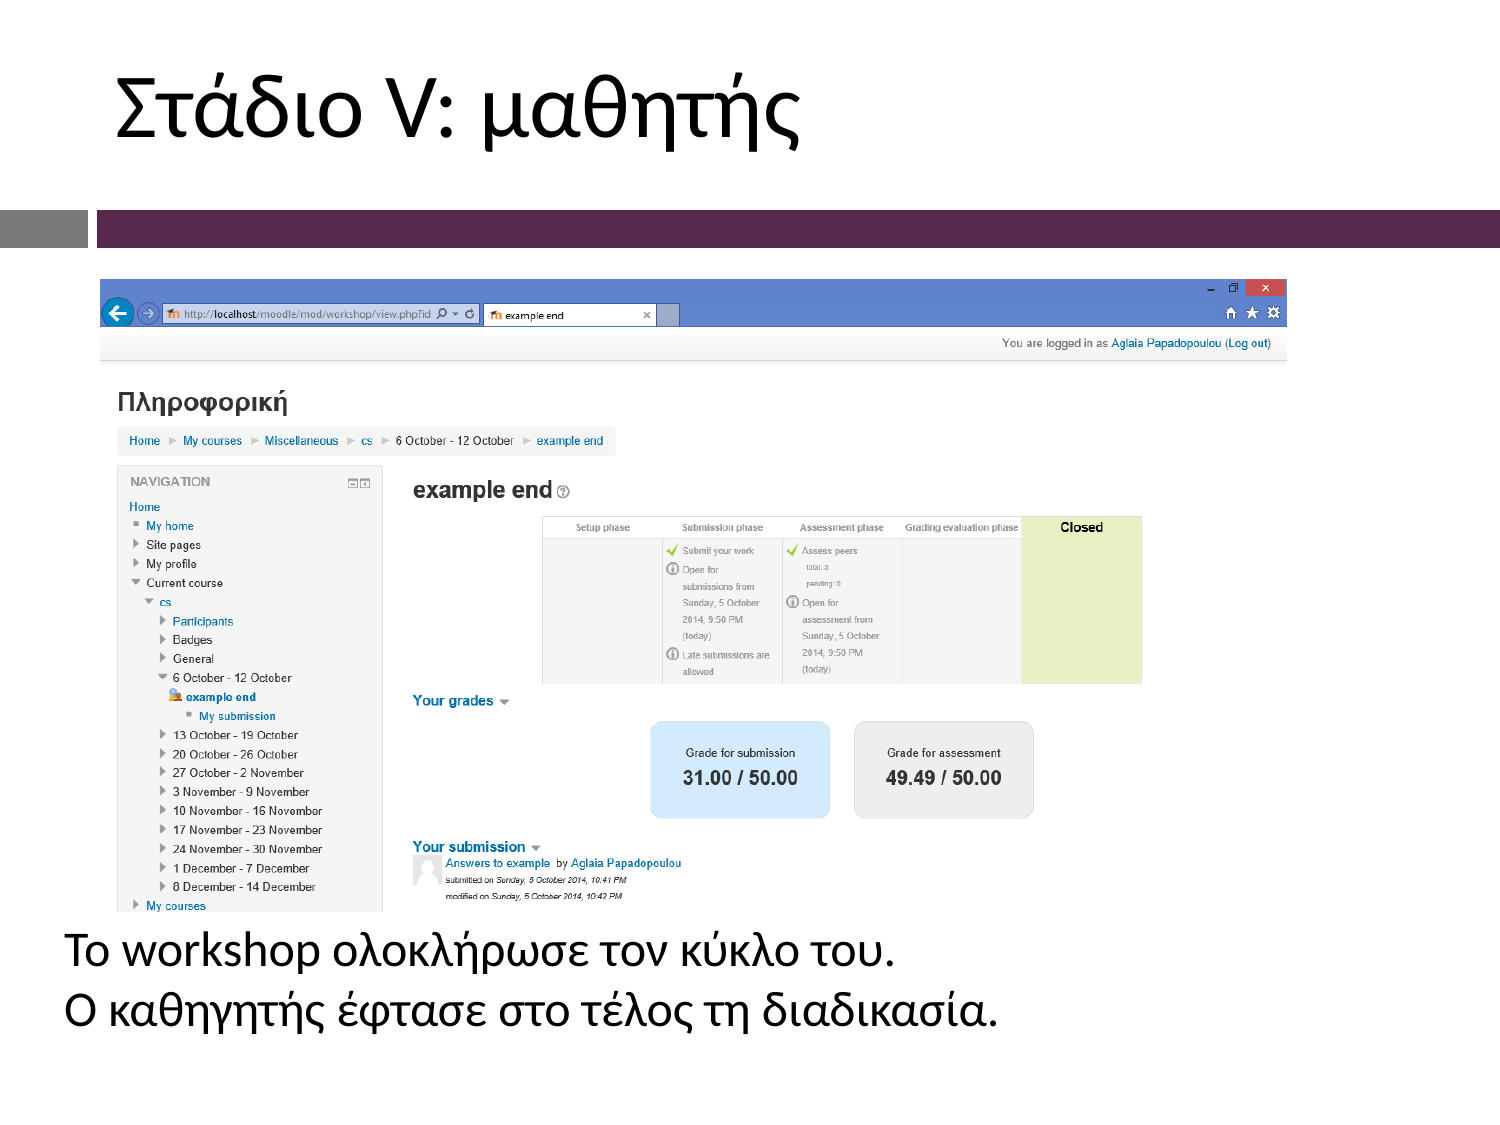

# Στάδιο V: μαθητής
Το workshop ολοκλήρωσε τον κύκλο του.
Ο καθηγητής έφτασε στο τέλος τη διαδικασία.